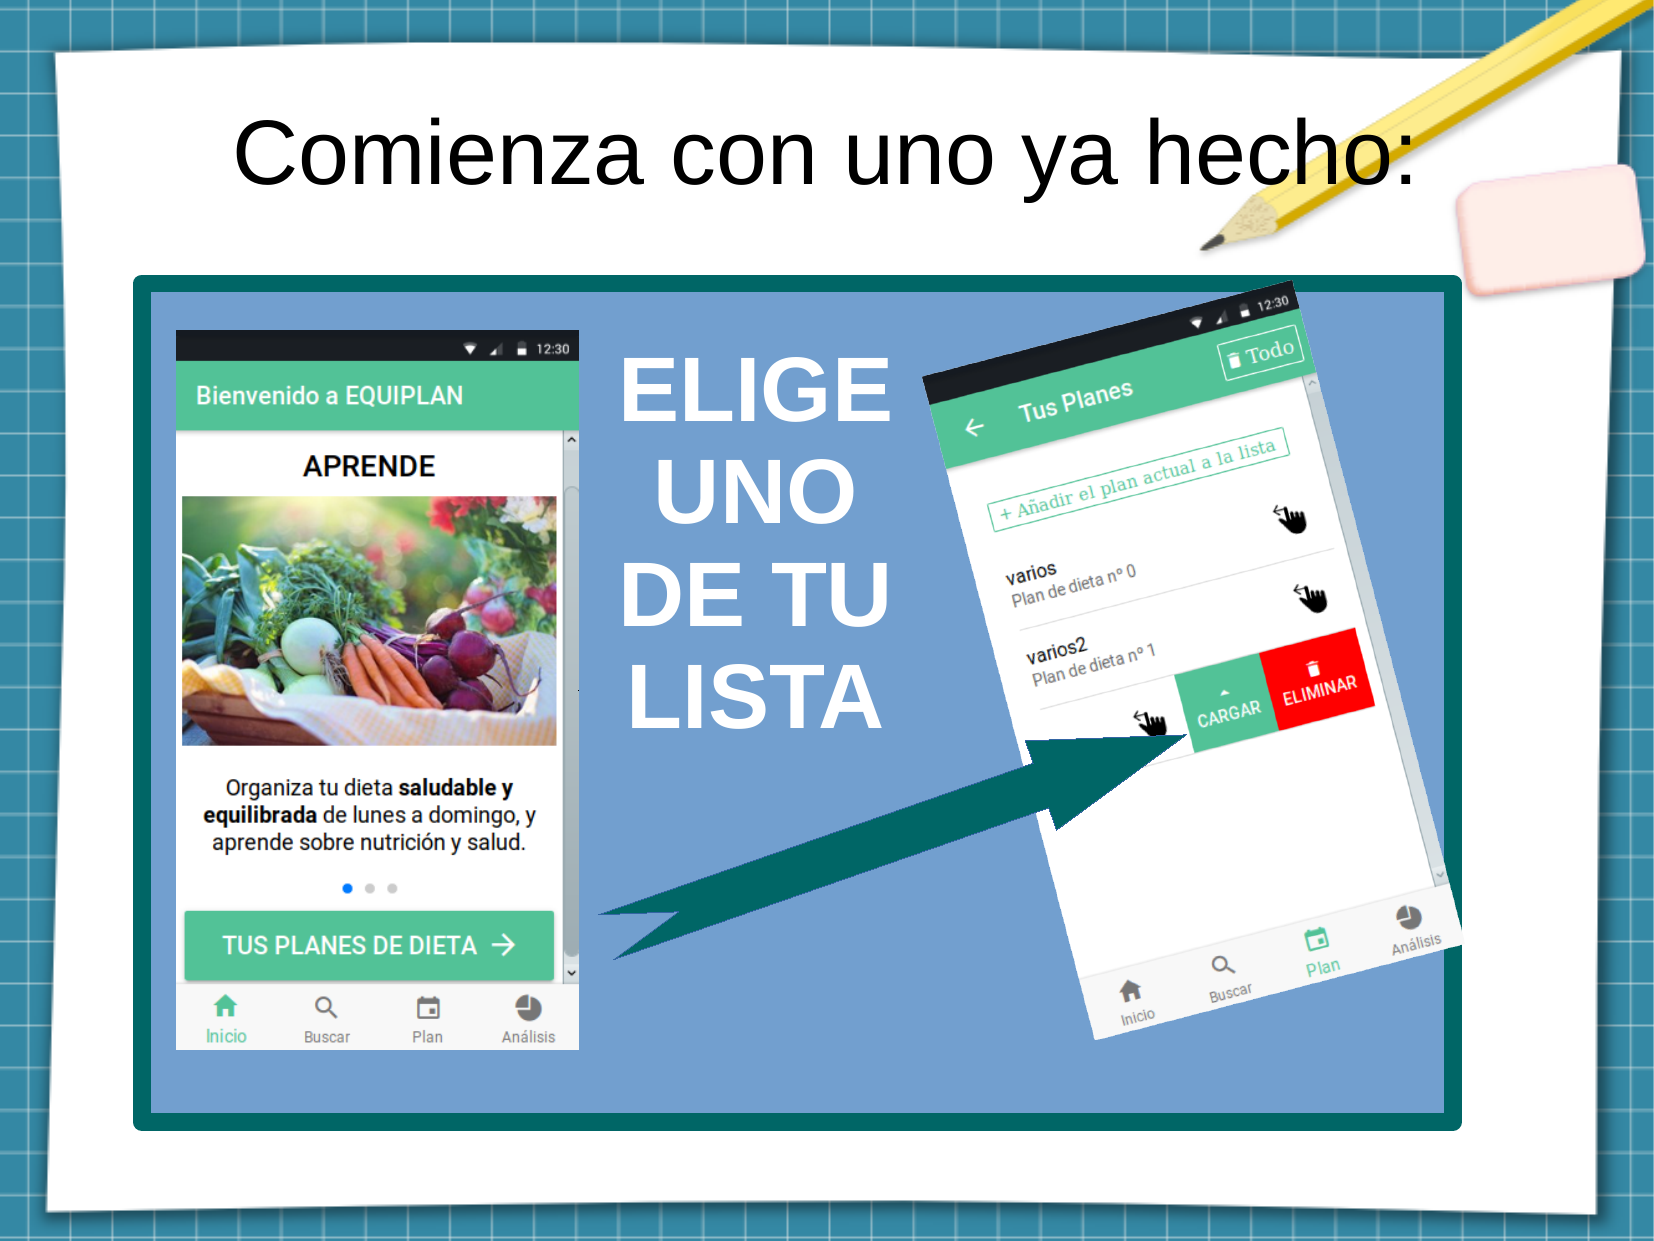

# Comienza con uno ya hecho:
ELIGE UNO DE TU LISTA